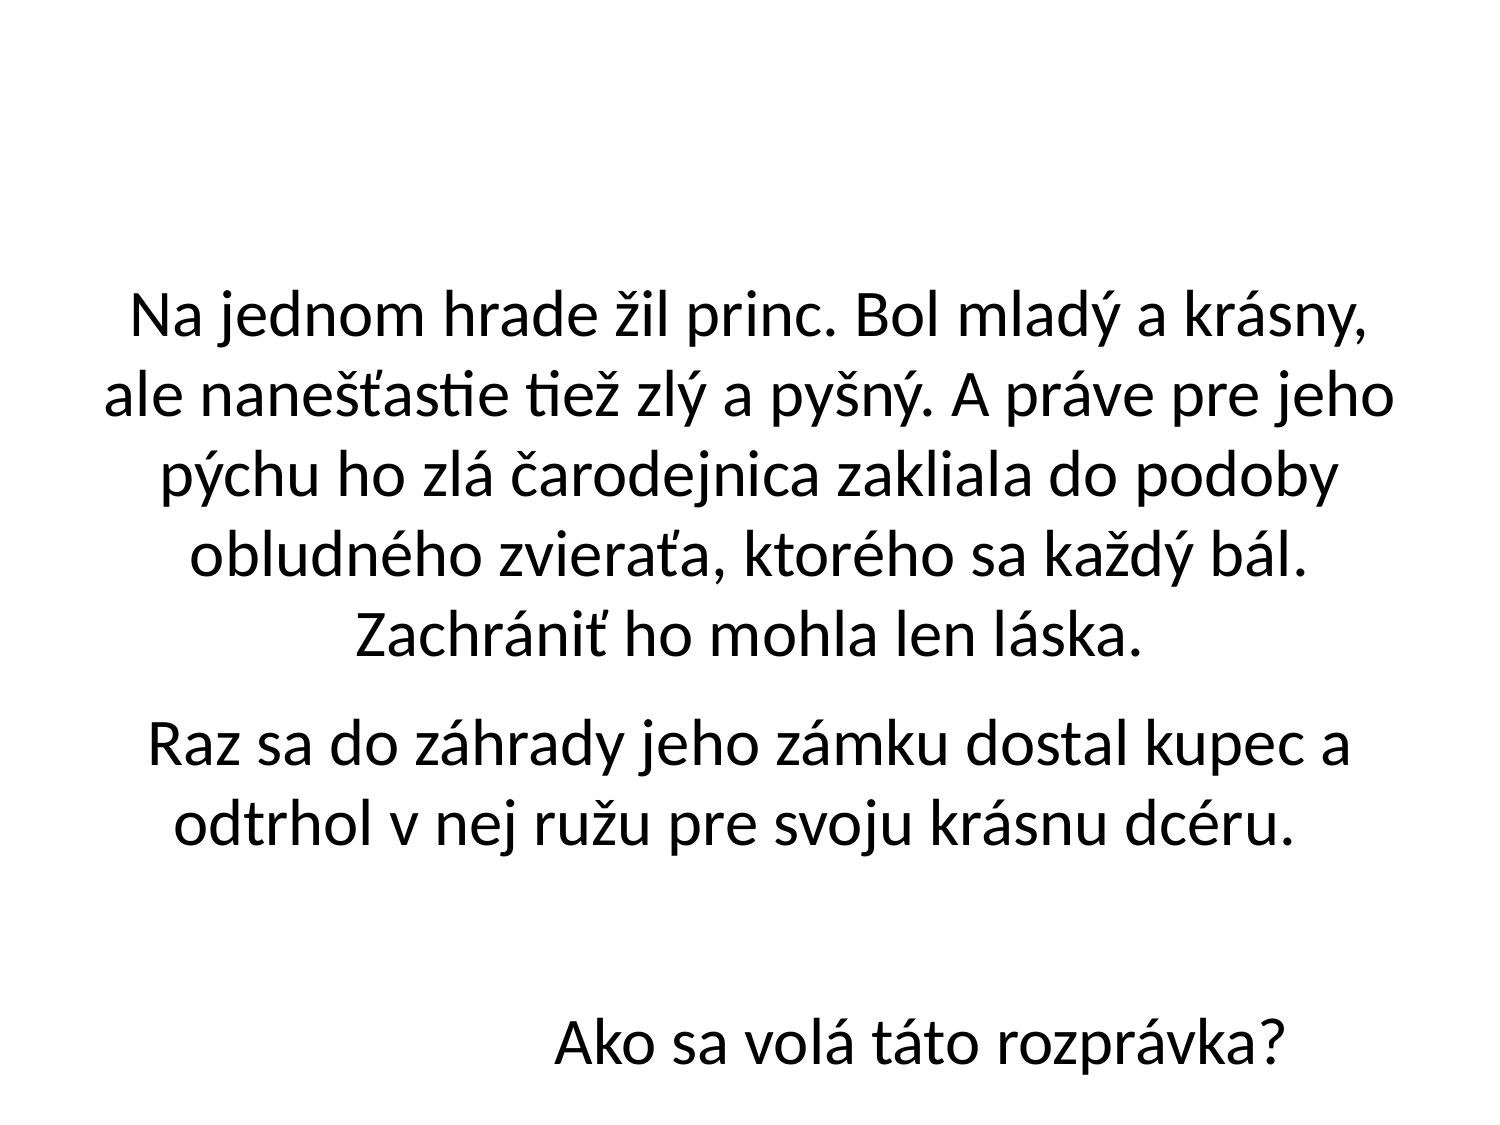

# Na jednom hrade žil princ. Bol mladý a krásny, ale nanešťastie tiež zlý a pyšný. A práve pre jeho pýchu ho zlá čarodejnica zakliala do podoby obludného zvieraťa, ktorého sa každý bál. Zachrániť ho mohla len láska.
Raz sa do záhrady jeho zámku dostal kupec a odtrhol v nej ružu pre svoju krásnu dcéru.
 Ako sa volá táto rozprávka?